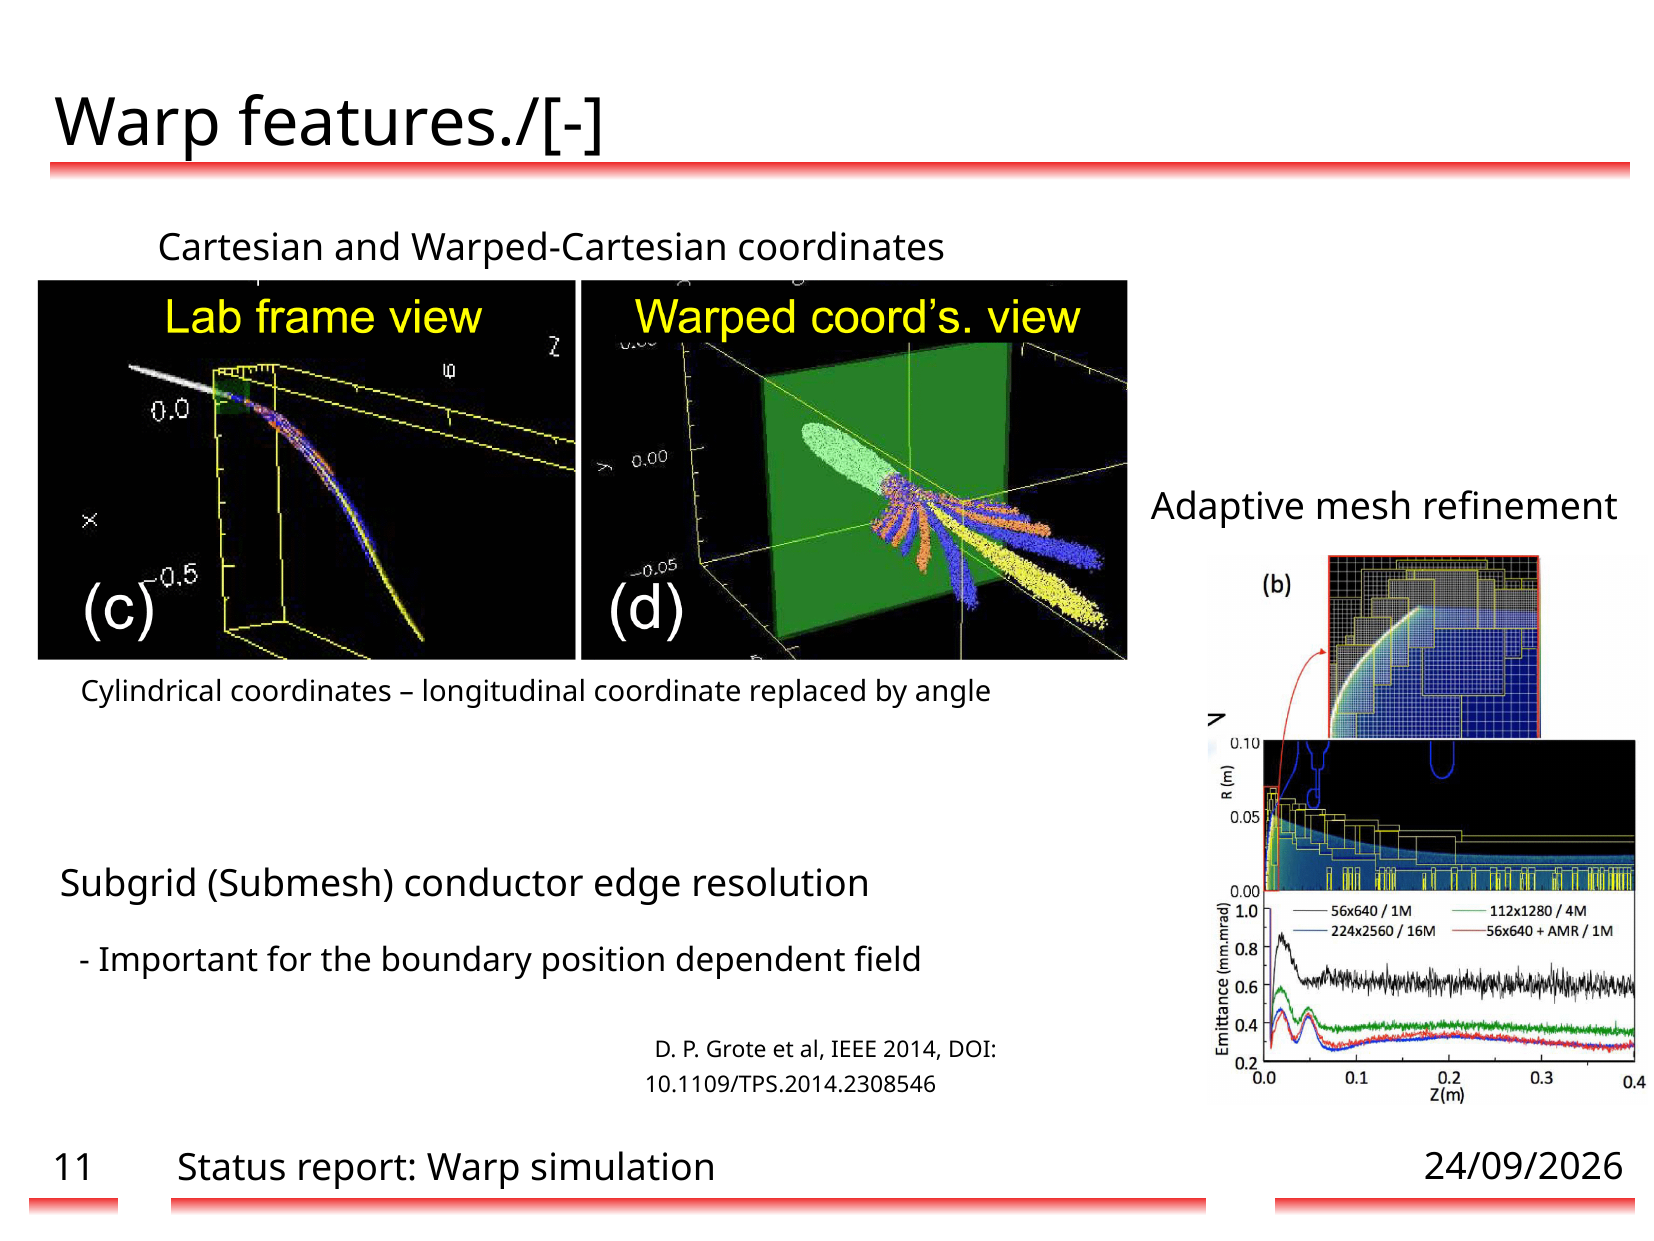

# Warp features./[-]
Cartesian and Warped-Cartesian coordinates
Adaptive mesh refinement
Cylindrical coordinates – longitudinal coordinate replaced by angle
Subgrid (Submesh) conductor edge resolution
 - Important for the boundary position dependent field
 D. P. Grote et al, IEEE 2014, DOI: 10.1109/TPS.2014.2308546
11
Status report: Warp simulation